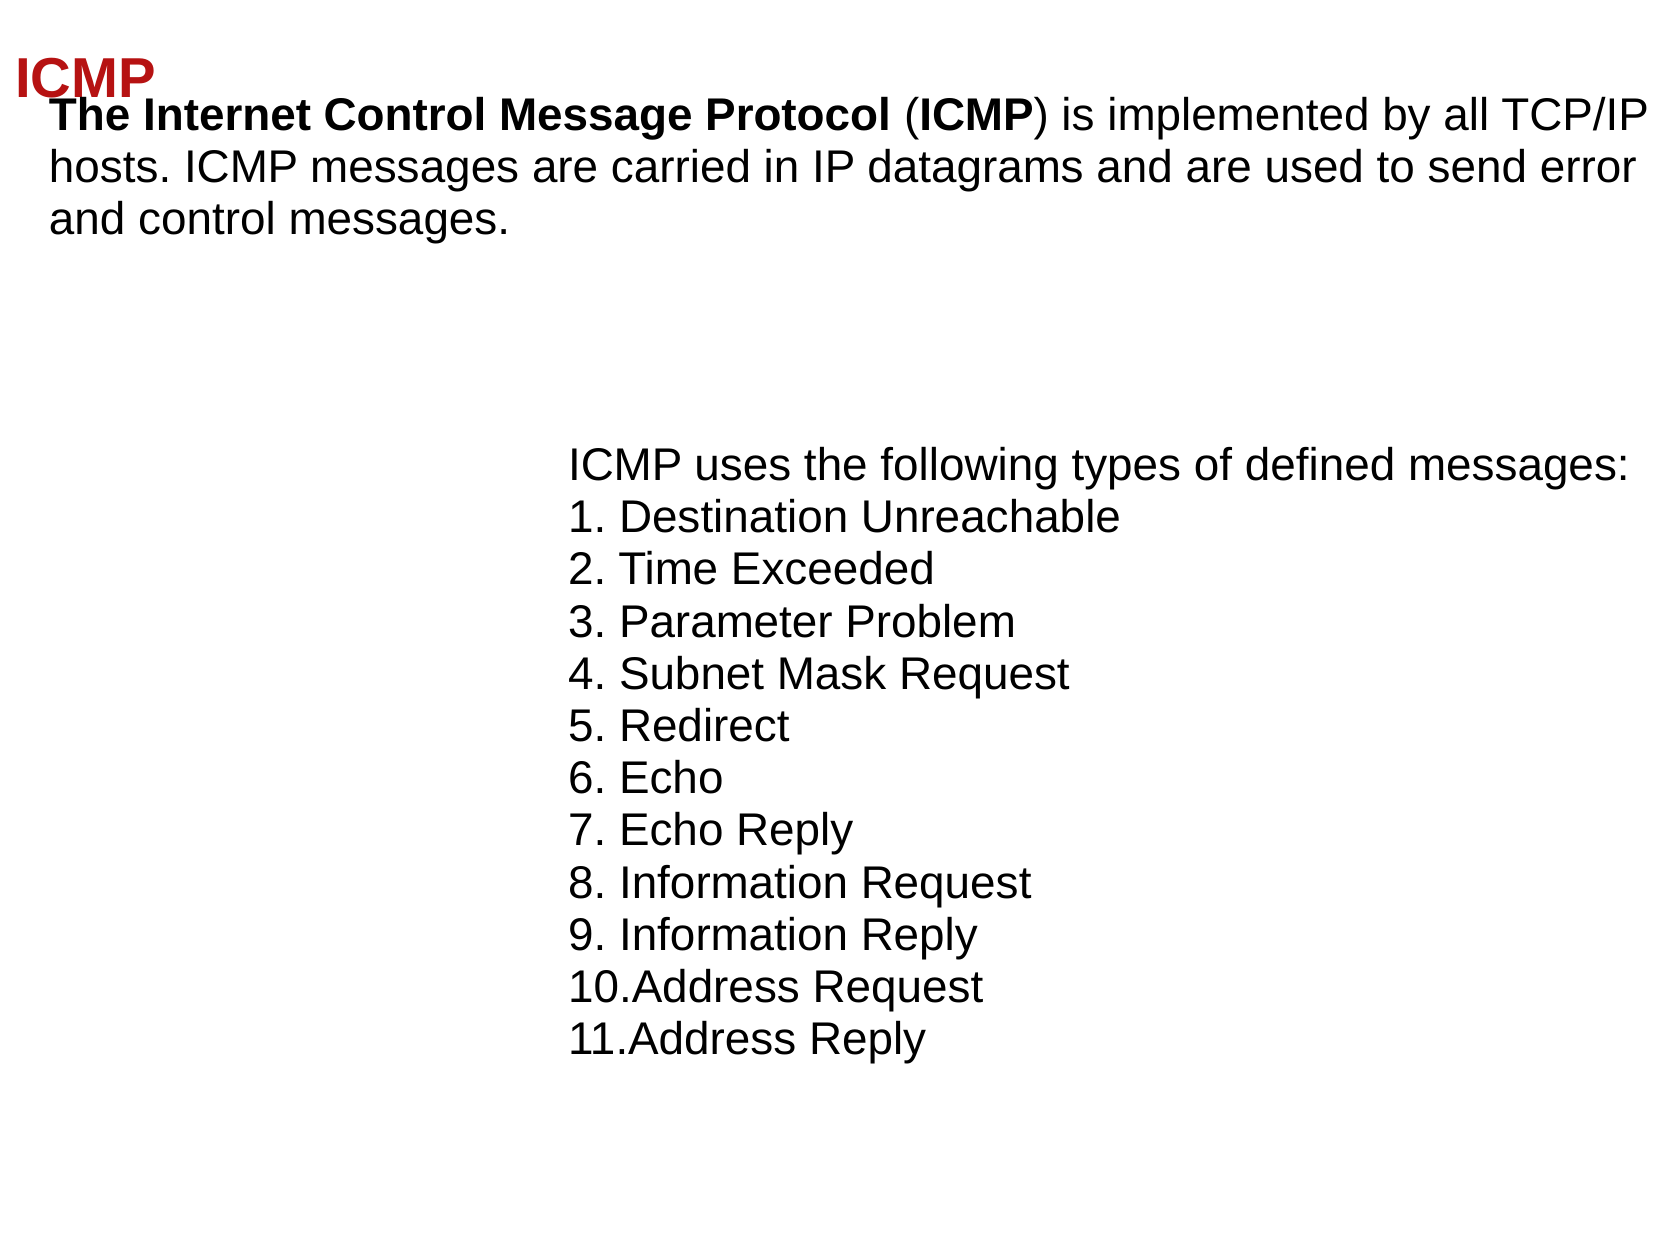

ICMP
The Internet Control Message Protocol (ICMP) is implemented by all TCP/IP hosts. ICMP messages are carried in IP datagrams and are used to send error and control messages.
ICMP uses the following types of defined messages:
1. Destination Unreachable
2. Time Exceeded
3. Parameter Problem
4. Subnet Mask Request
5. Redirect
6. Echo
7. Echo Reply
8. Information Request
9. Information Reply
10.Address Request
11.Address Reply